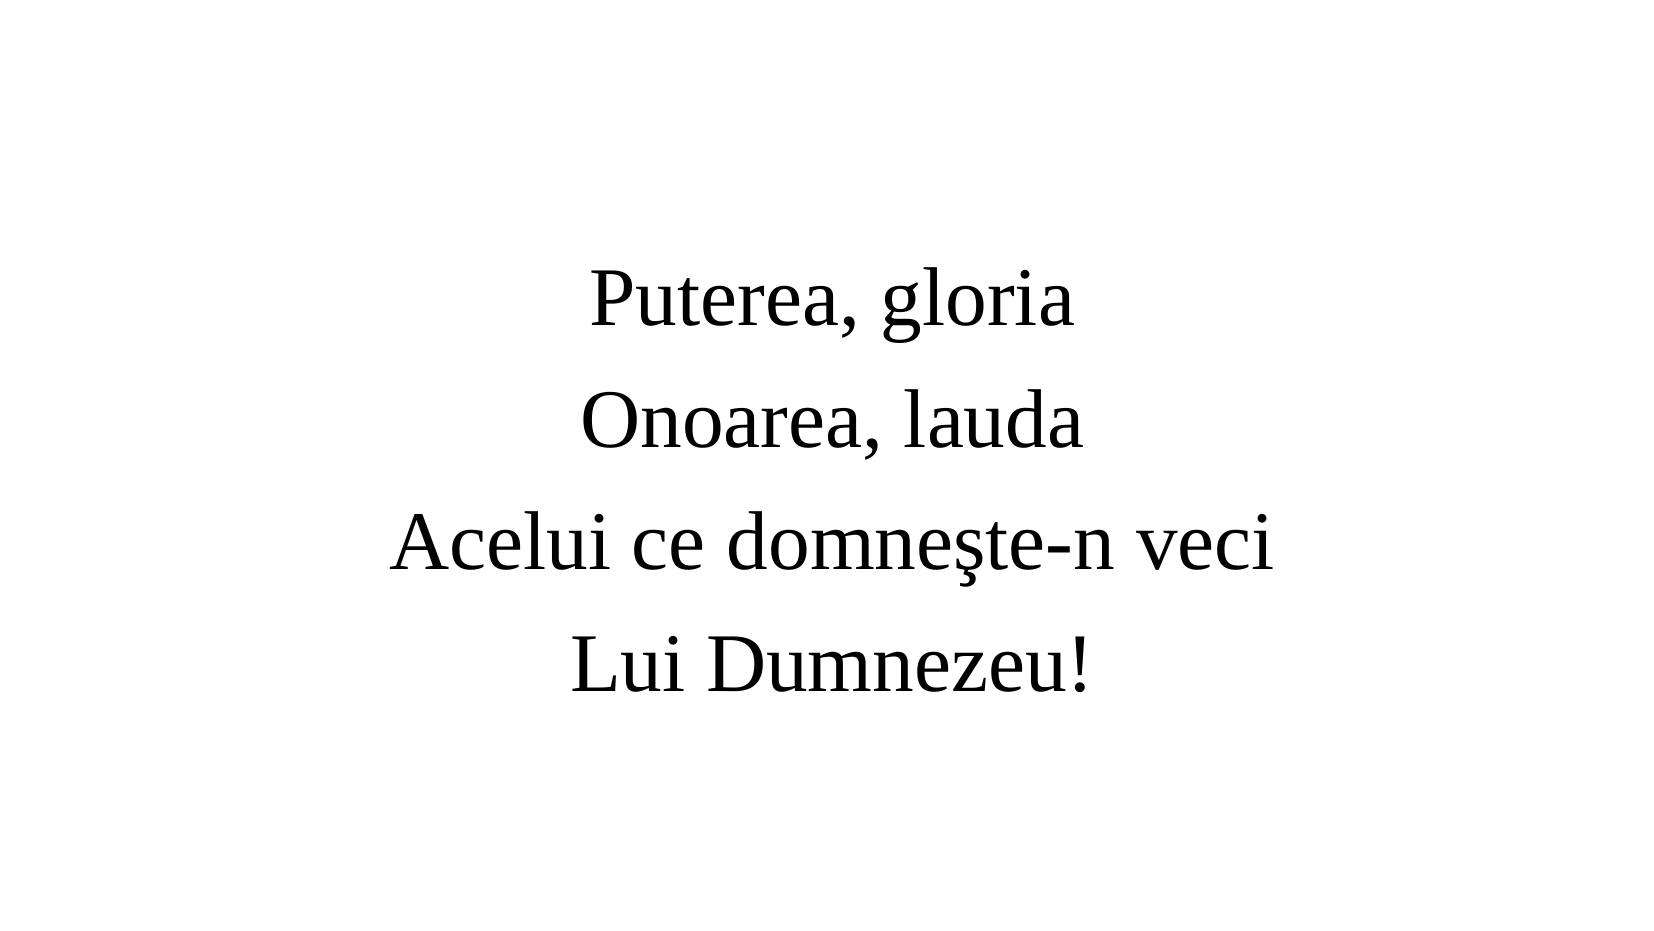

# Puterea, gloria
Onoarea, lauda
Acelui ce domneşte-n veci
Lui Dumnezeu!